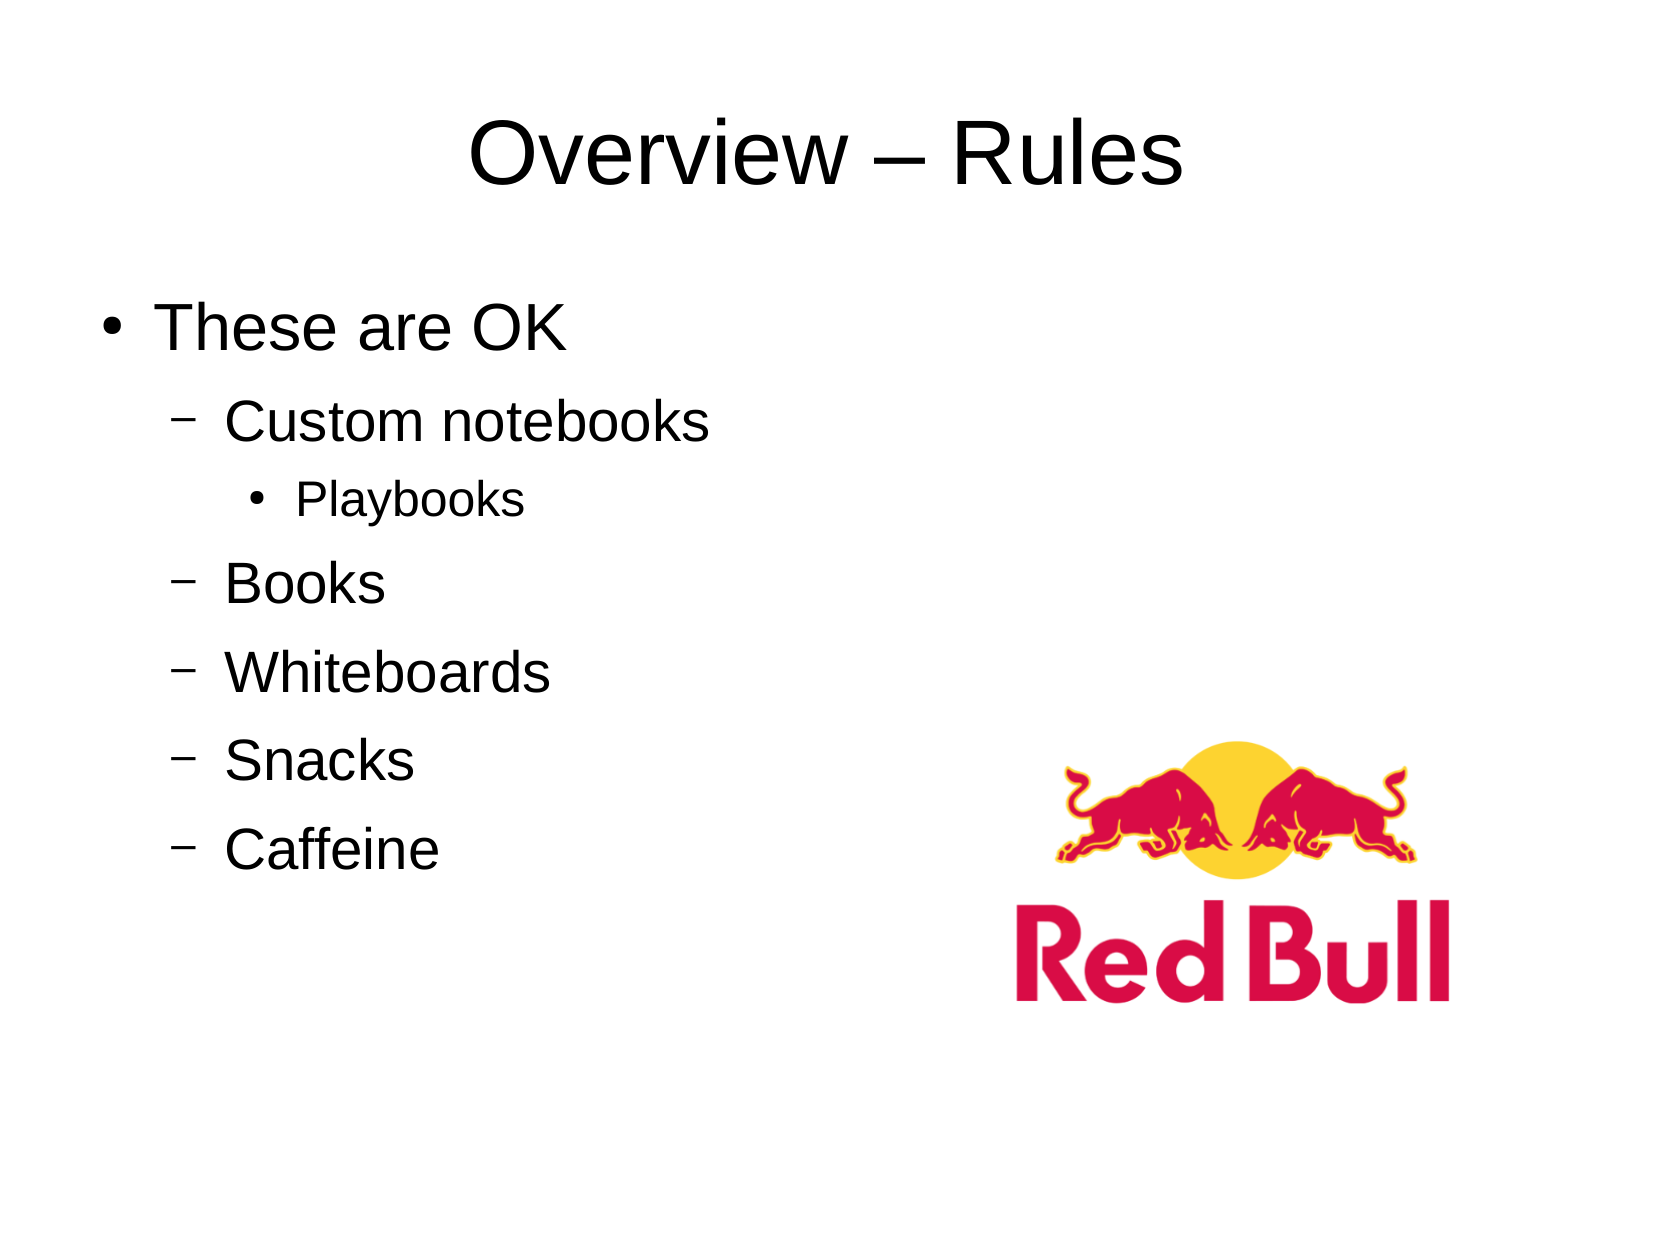

# Overview – Rules
These are OK
Custom notebooks
Playbooks
Books
Whiteboards
Snacks
Caffeine